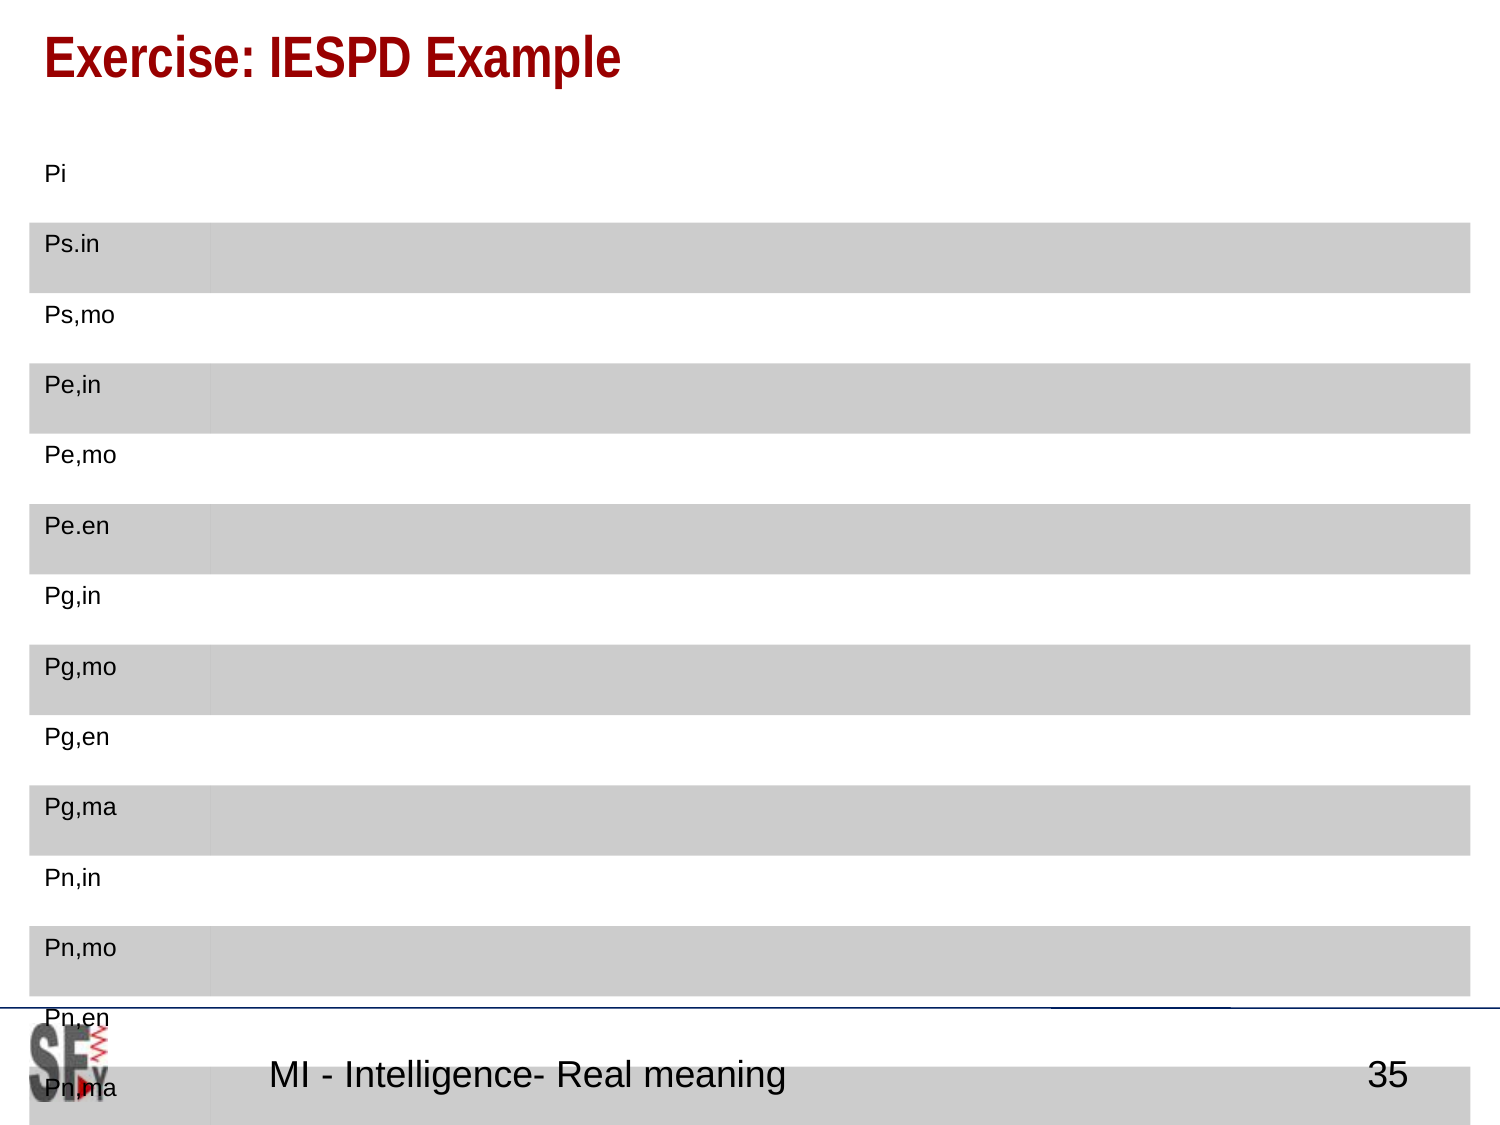

# Exercise: IESPD Example
| Pi | |
| --- | --- |
| Ps.in | |
| Ps,mo | |
| Pe,in | |
| Pe,mo | |
| Pe.en | |
| Pg,in | |
| Pg,mo | |
| Pg,en | |
| Pg,ma | |
| Pn,in | |
| Pn,mo | |
| Pn,en | |
| Pn,ma | |
| Pp,in | |
| Pp,mo | |
| Pp,en | |
| Pp,ma | |
| Pc,in | |
MI - Intelligence- Real meaning